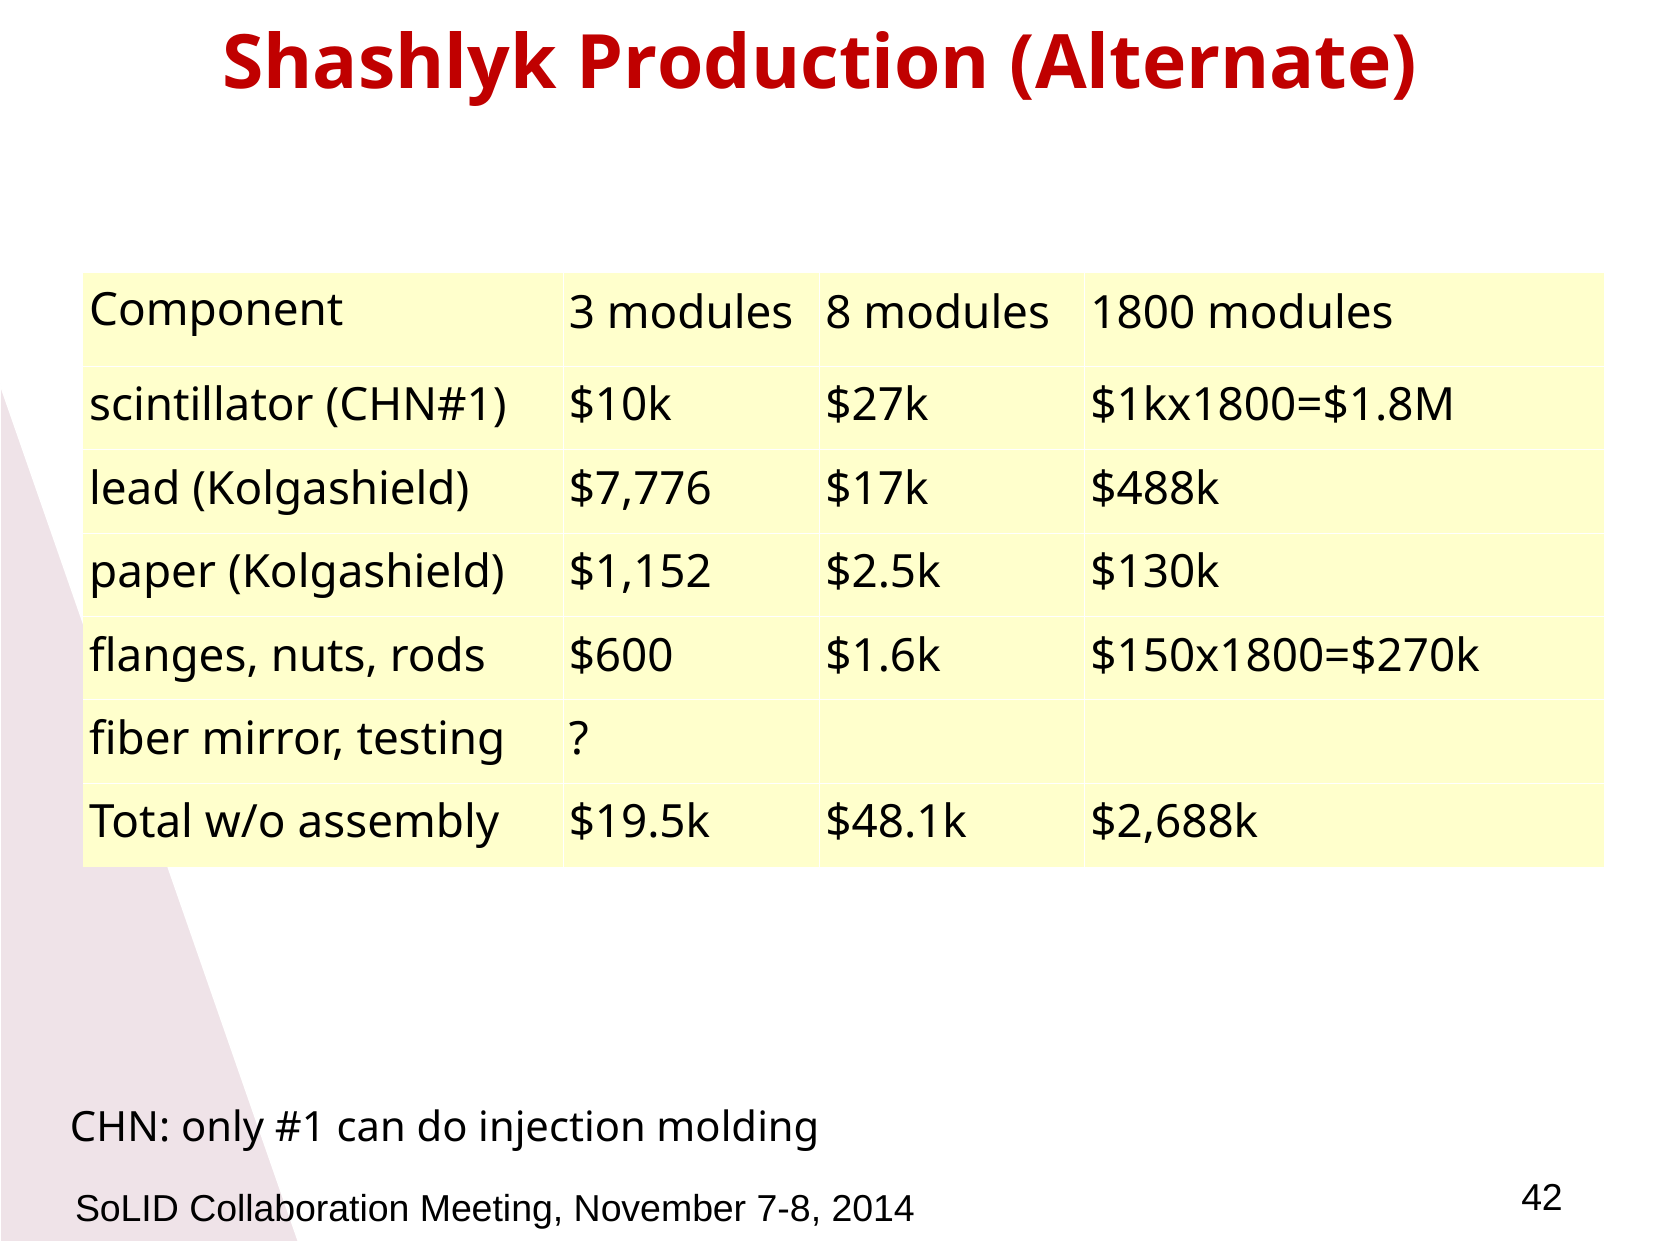

# Shashlyk Production (Alternate)
| Component | 3 modules | 8 modules | 1800 modules |
| --- | --- | --- | --- |
| scintillator (CHN#1) | $10k | $27k | $1kx1800=$1.8M |
| lead (Kolgashield) | $7,776 | $17k | $488k |
| paper (Kolgashield) | $1,152 | $2.5k | $130k |
| flanges, nuts, rods | $600 | $1.6k | $150x1800=$270k |
| fiber mirror, testing | ? | | |
| Total w/o assembly | $19.5k | $48.1k | $2,688k |
CHN: only #1 can do injection molding
42